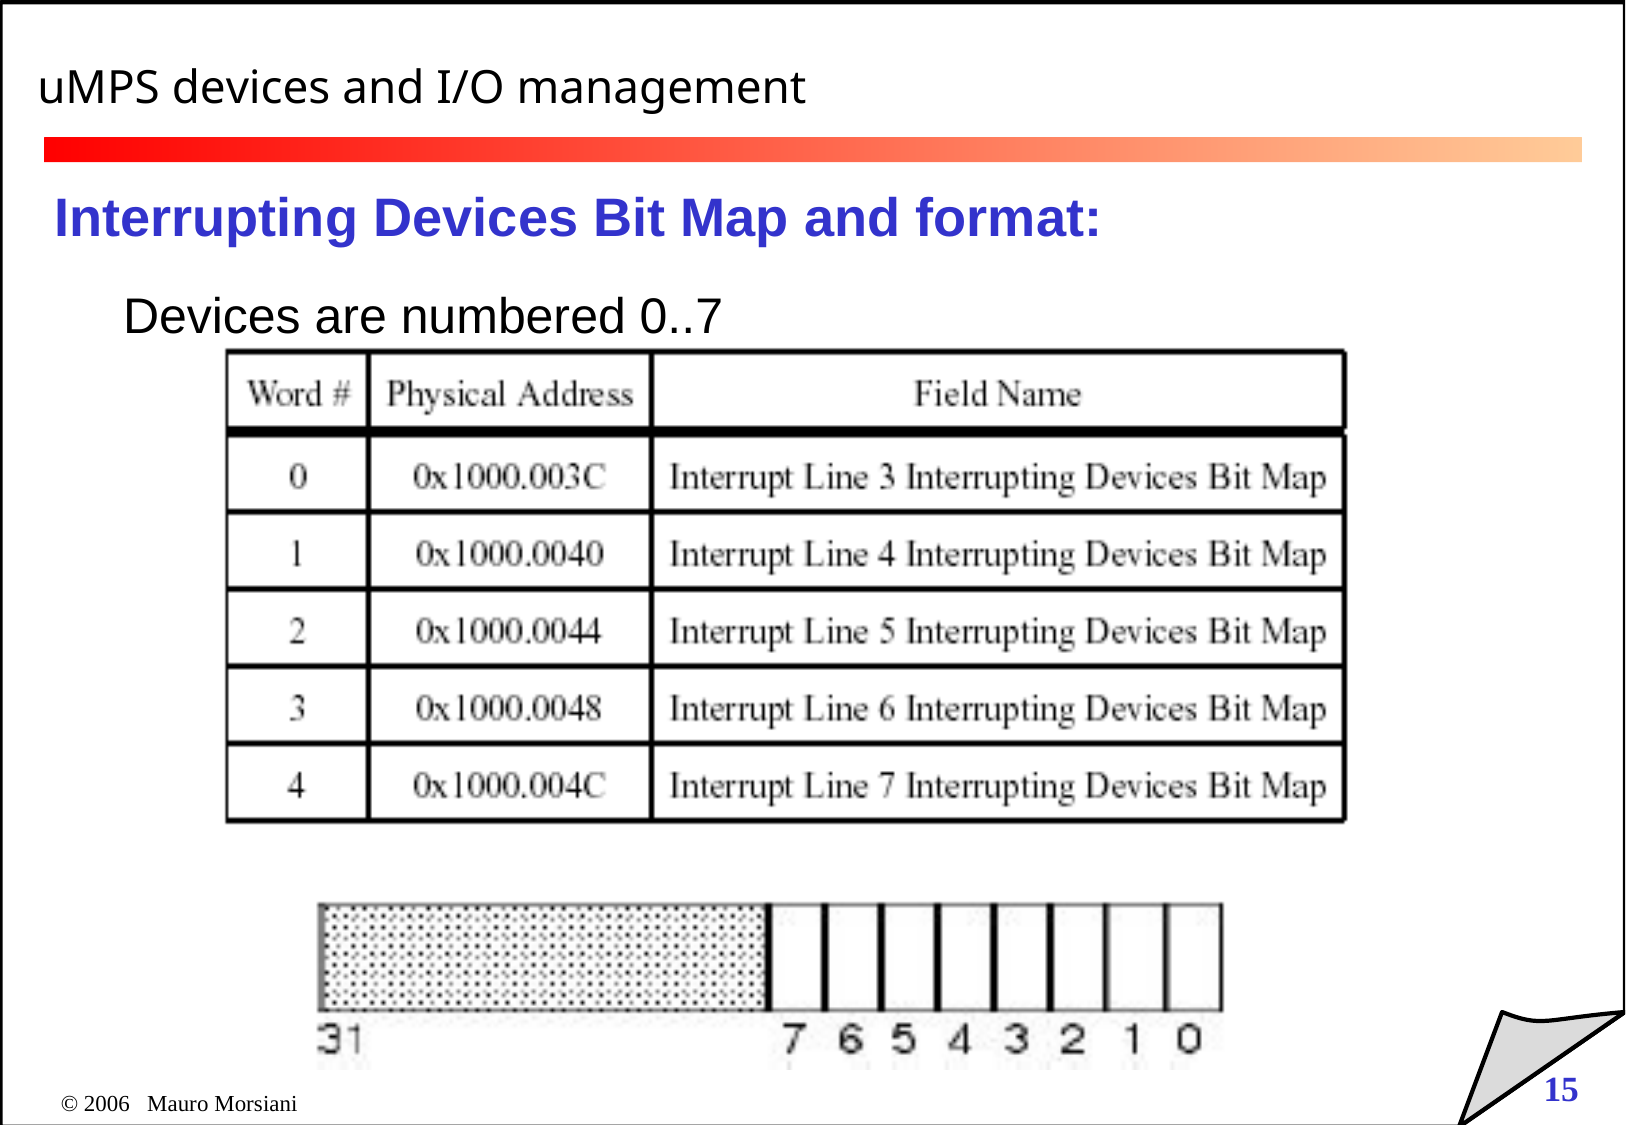

# uMPS devices and I/O management
Interrupting Devices Bit Map and format:
Devices are numbered 0..7